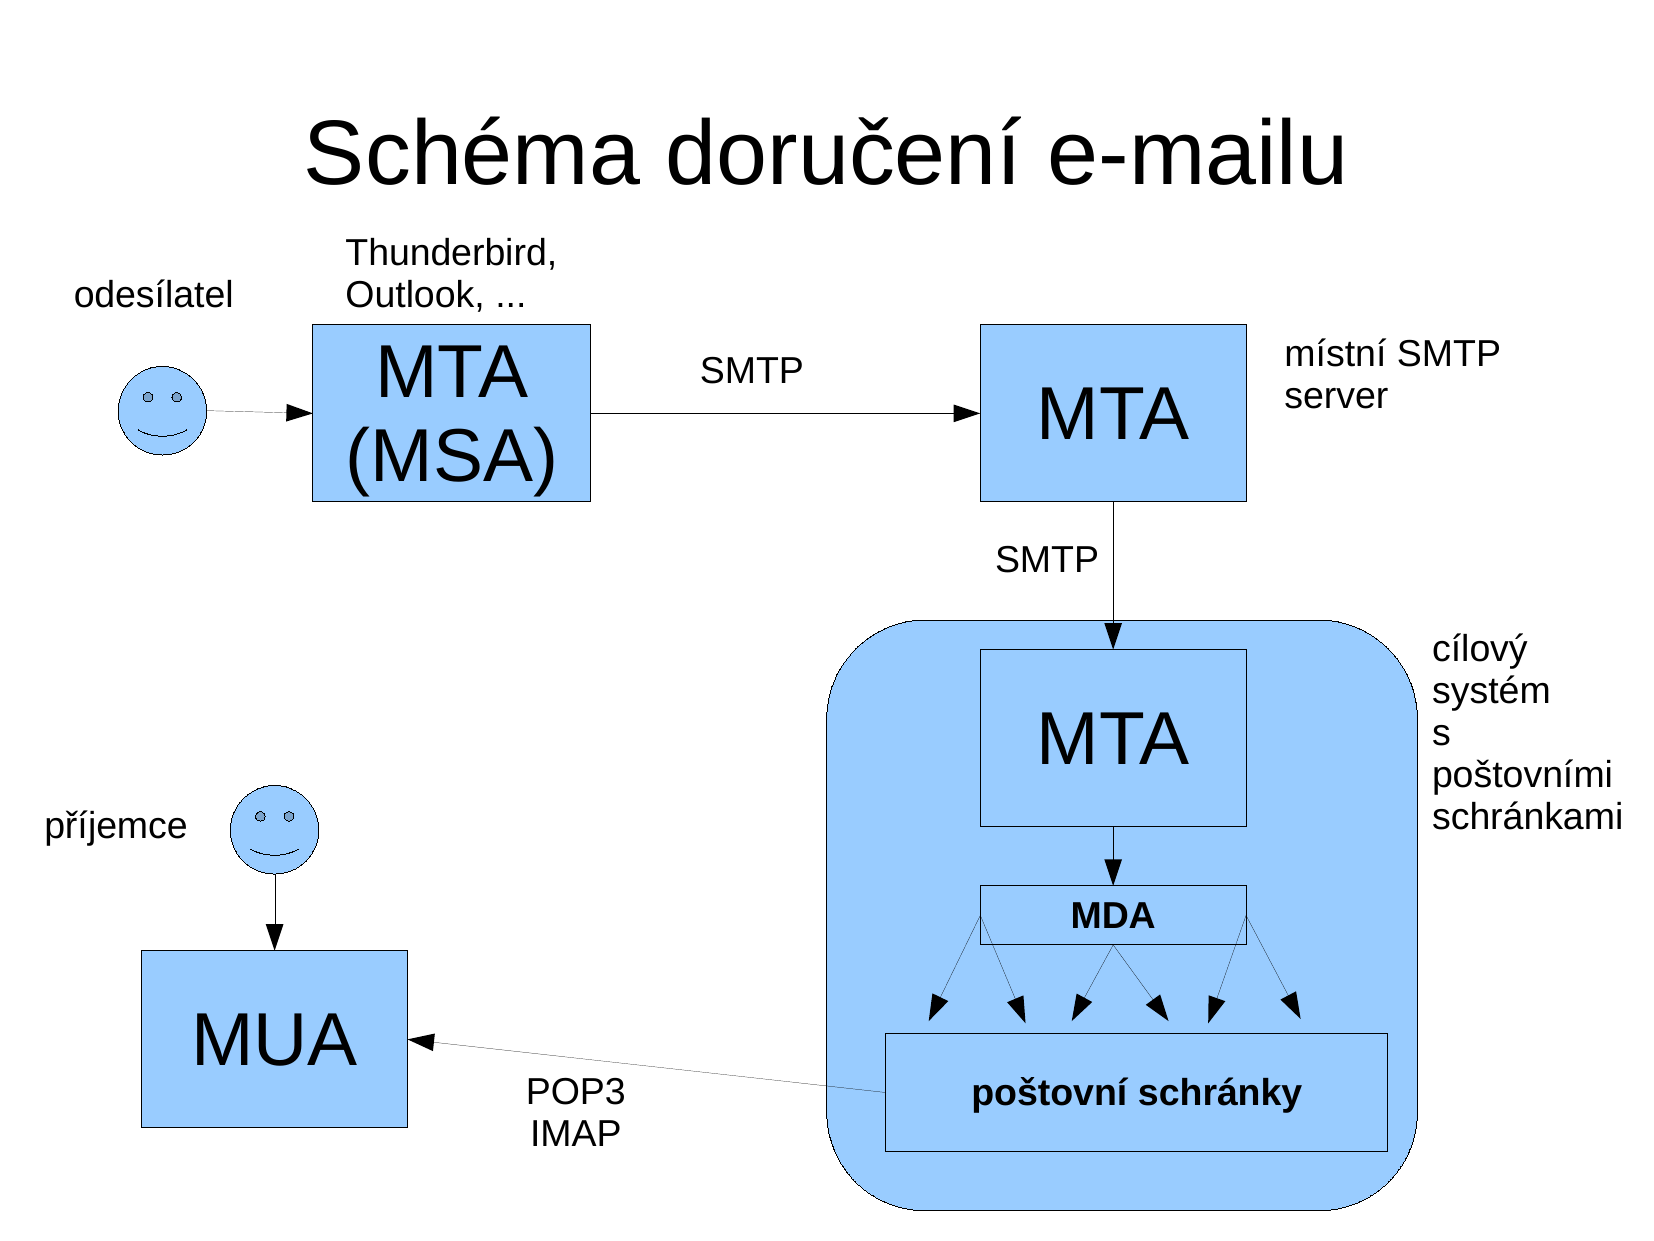

# Schéma doručení e-mailu
Thunderbird,
Outlook, ...
odesílatel
MTA
(MSA)
MTA
místní SMTP
server
SMTP
SMTP
cílový
systém
s
poštovními
schránkami
MTA
příjemce
MDA
MUA
poštovní schránky
POP3
IMAP